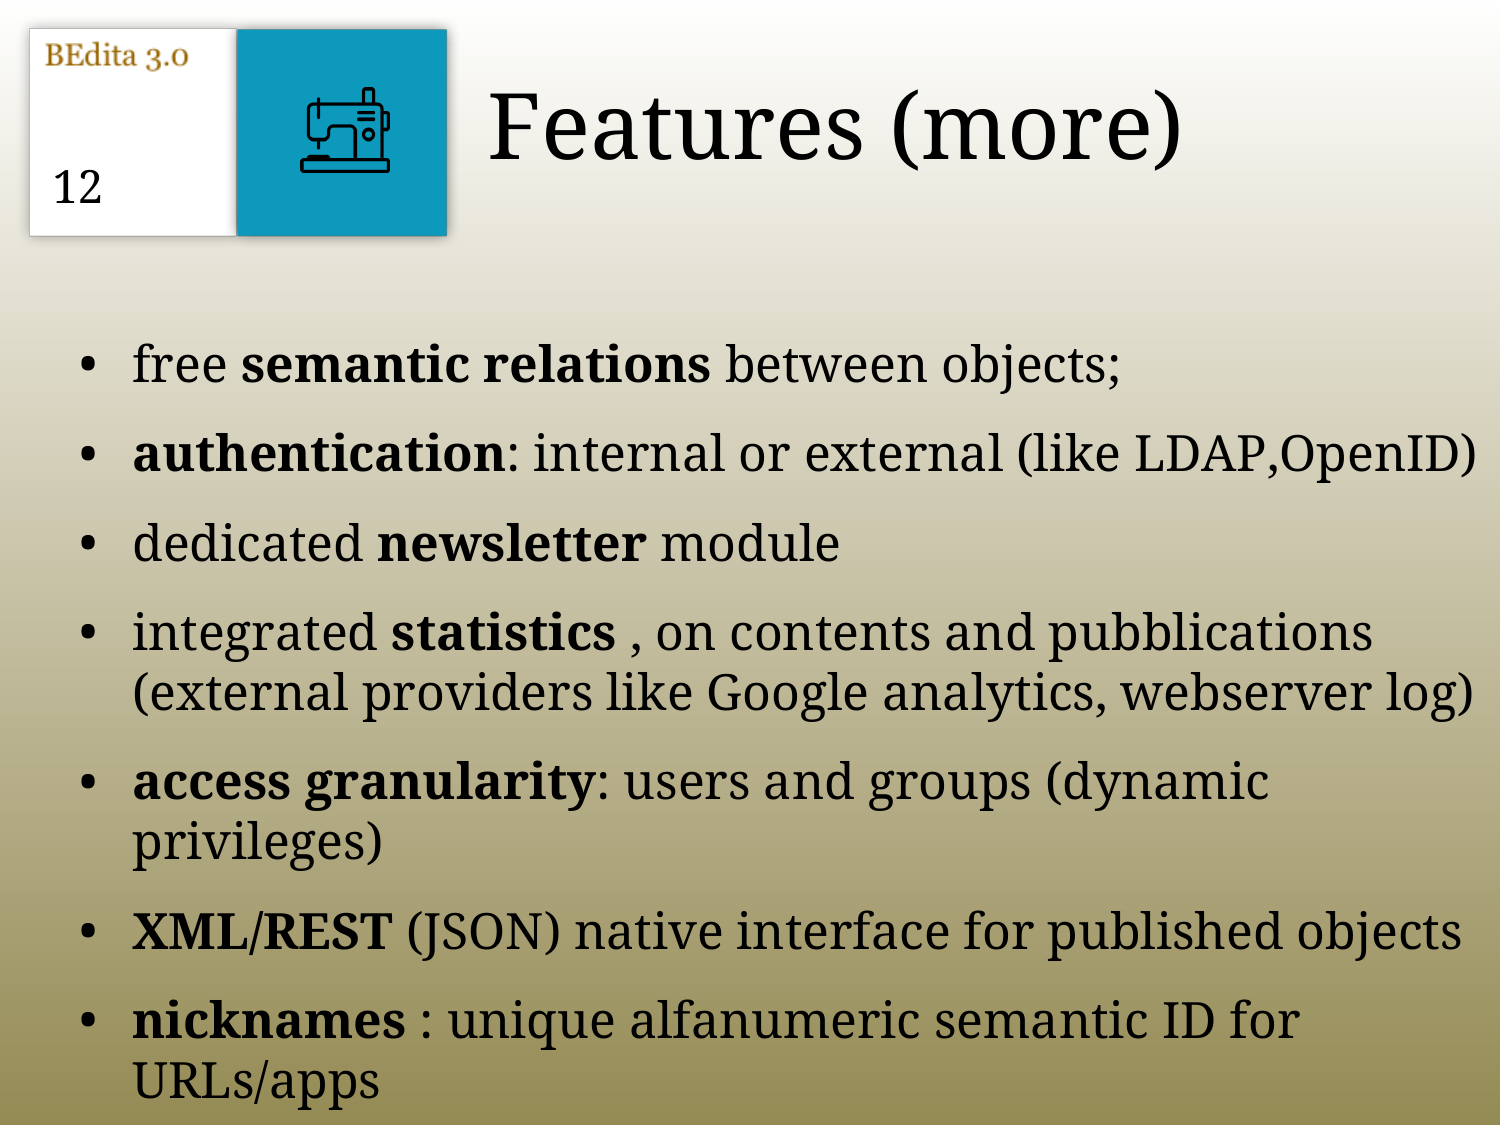

Features (more)
free semantic relations between objects;
authentication: internal or external (like LDAP,OpenID)
dedicated newsletter module
integrated statistics , on contents and pubblications (external providers like Google analytics, webserver log)
access granularity: users and groups (dynamic privileges)
XML/REST (JSON) native interface for published objects
nicknames : unique alfanumeric semantic ID for URLs/apps